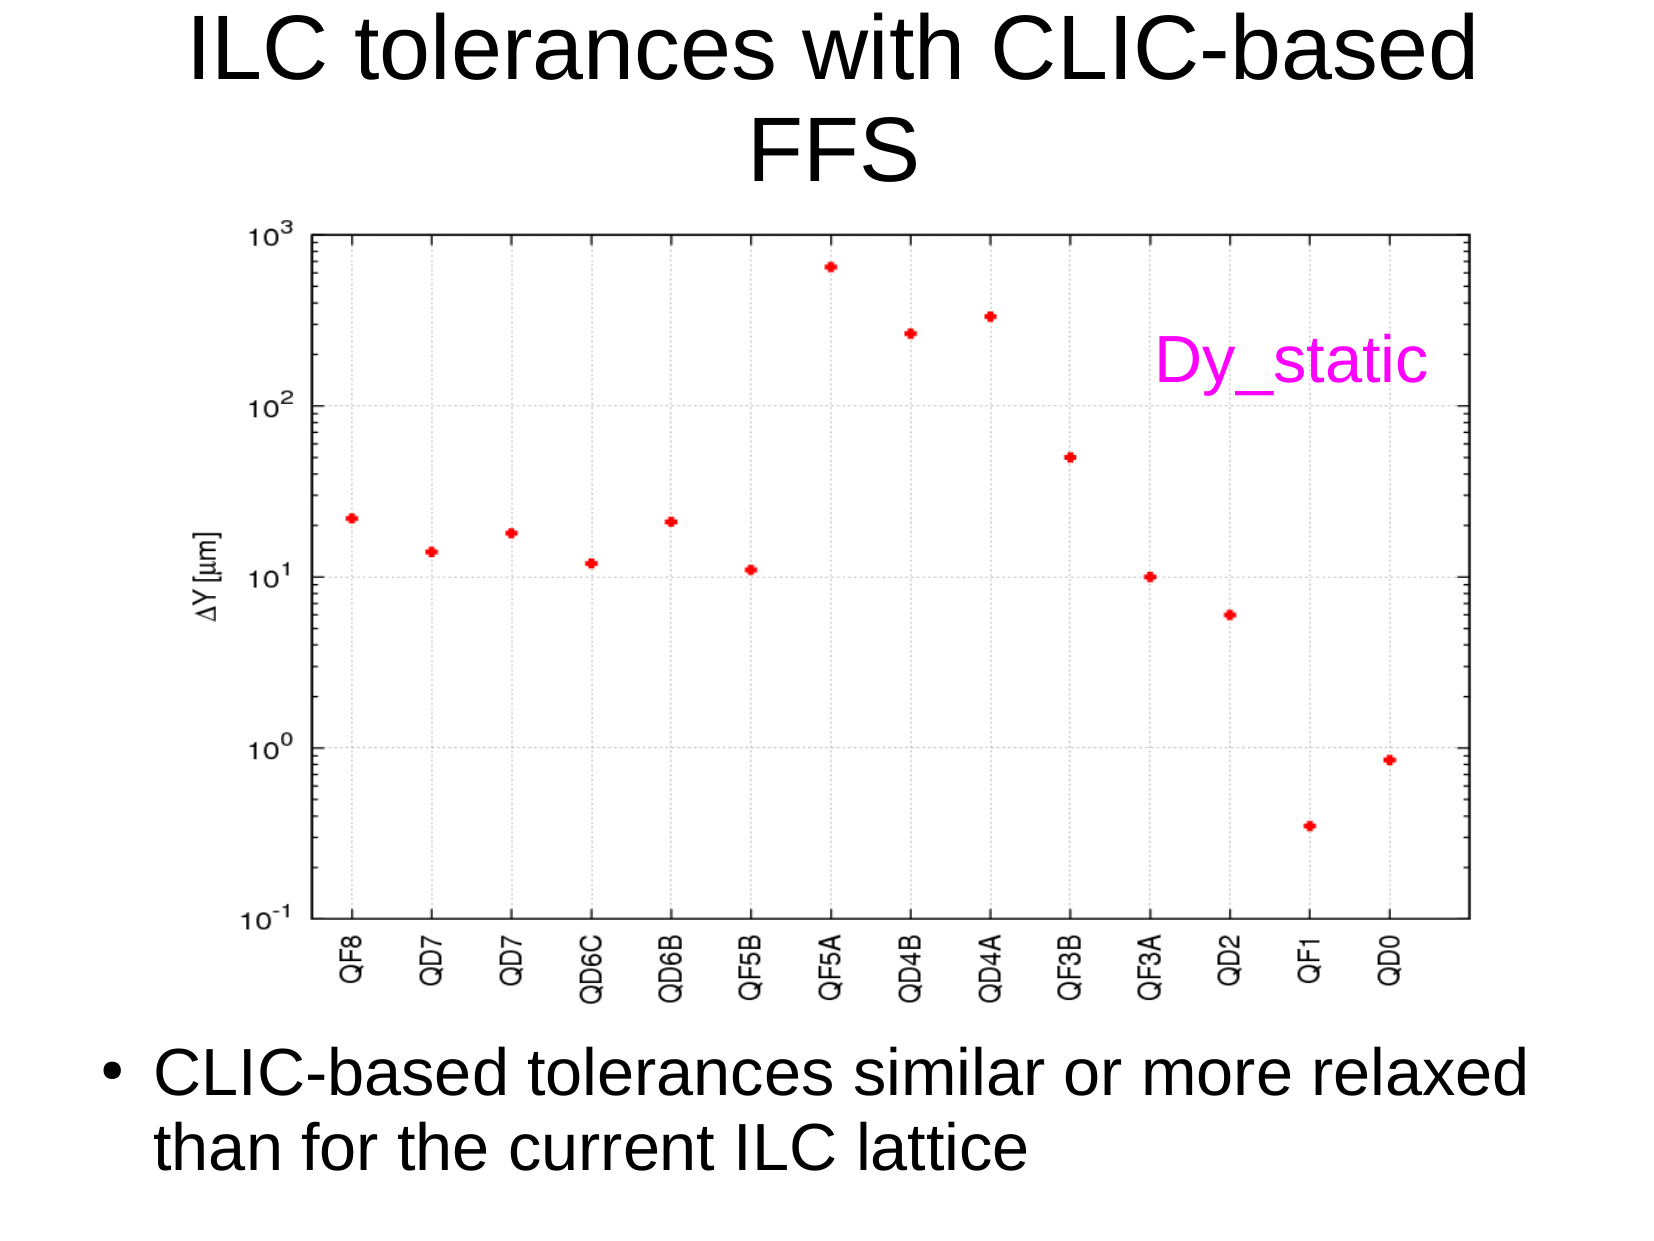

# ILC tolerances with CLIC-based FFS
Dy_static
CLIC-based tolerances similar or more relaxed than for the current ILC lattice